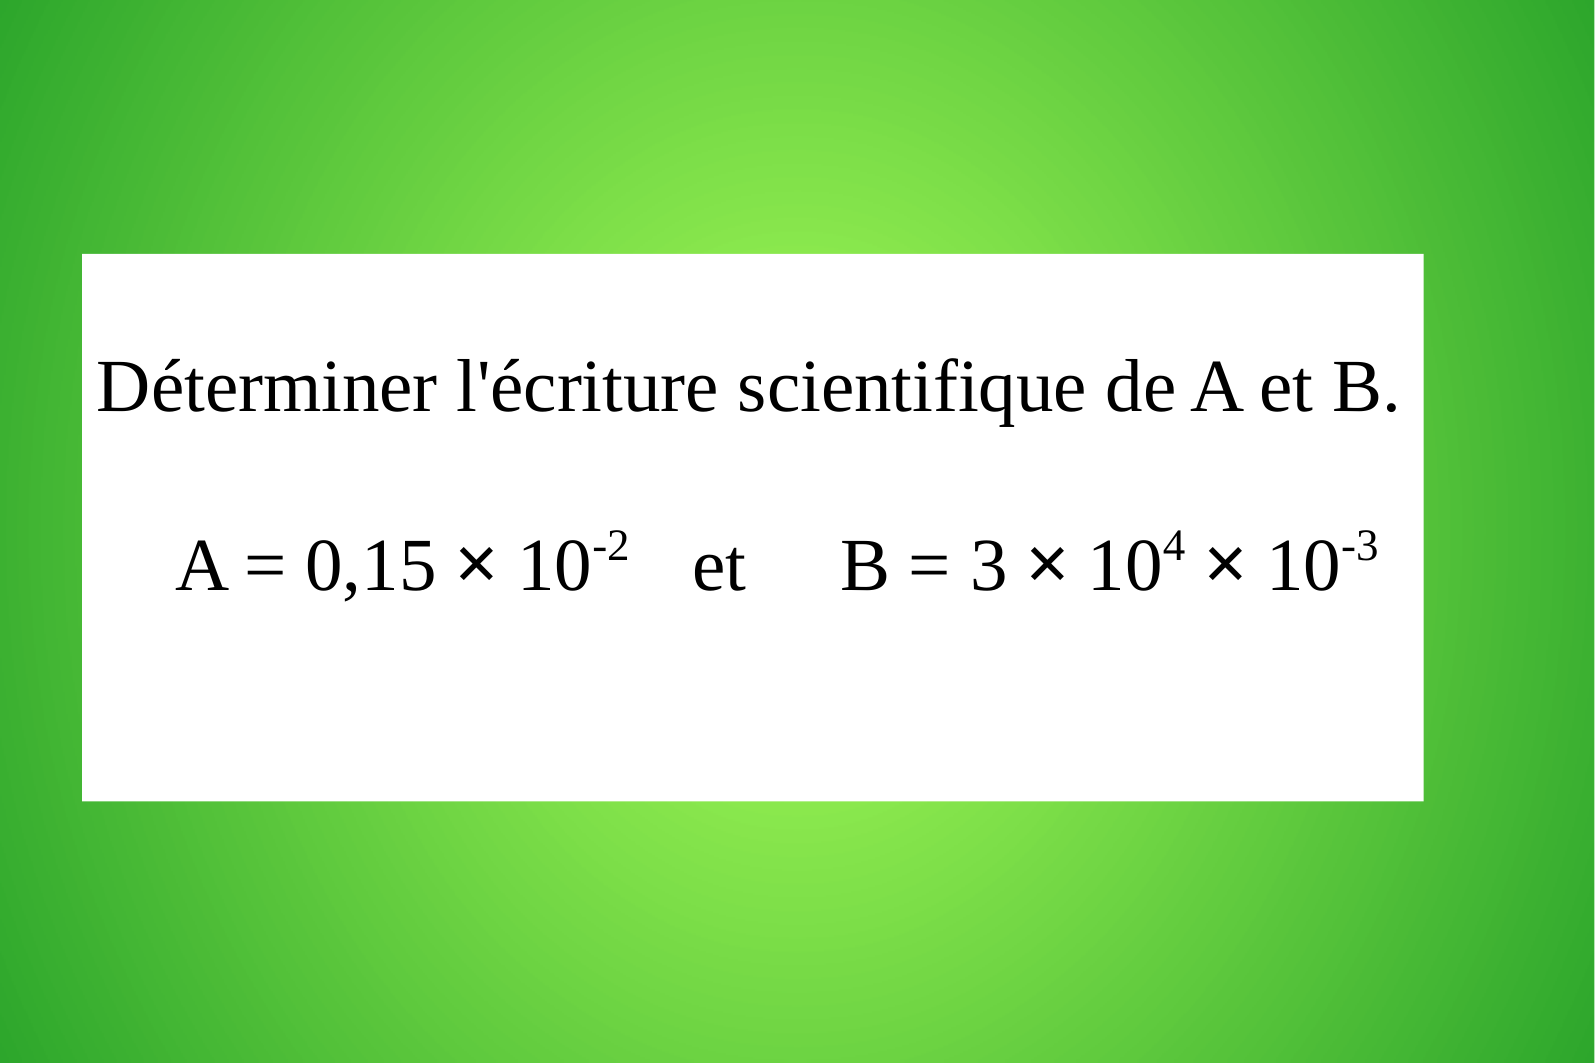

Déterminer l'écriture scientifique de A et B.
	A = 0,15 × 10-2 	et 		B = 3 × 104 × 10-3